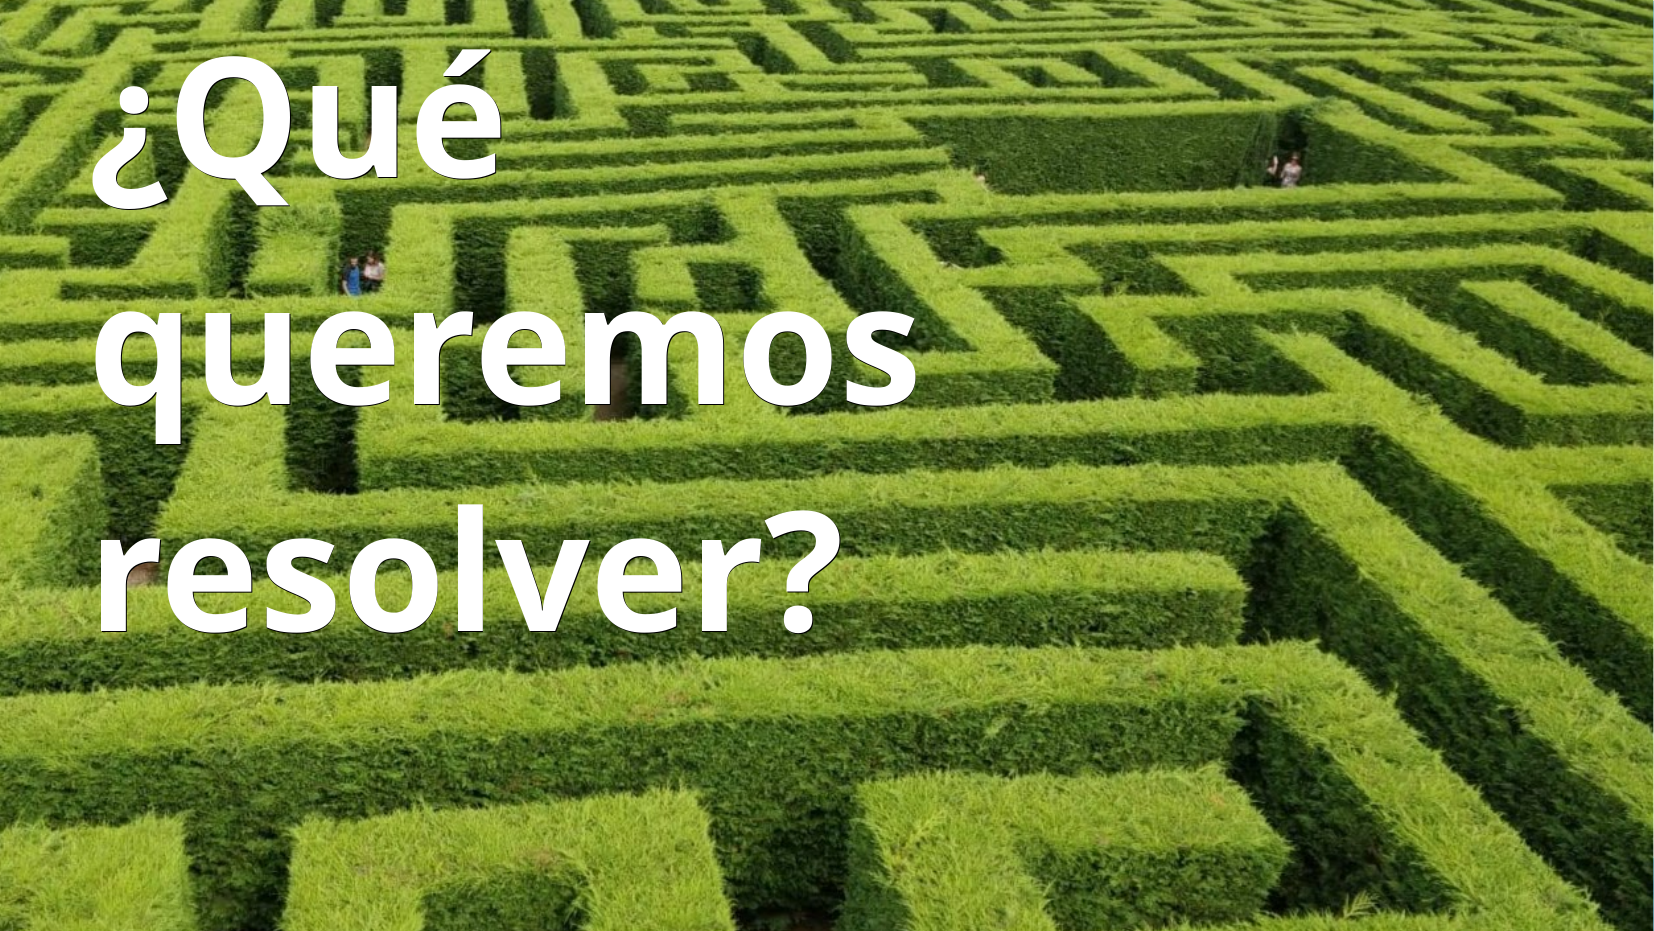

¿Qué
queremos
resolver?
# FIXME: imagen de plantear una problematica
3